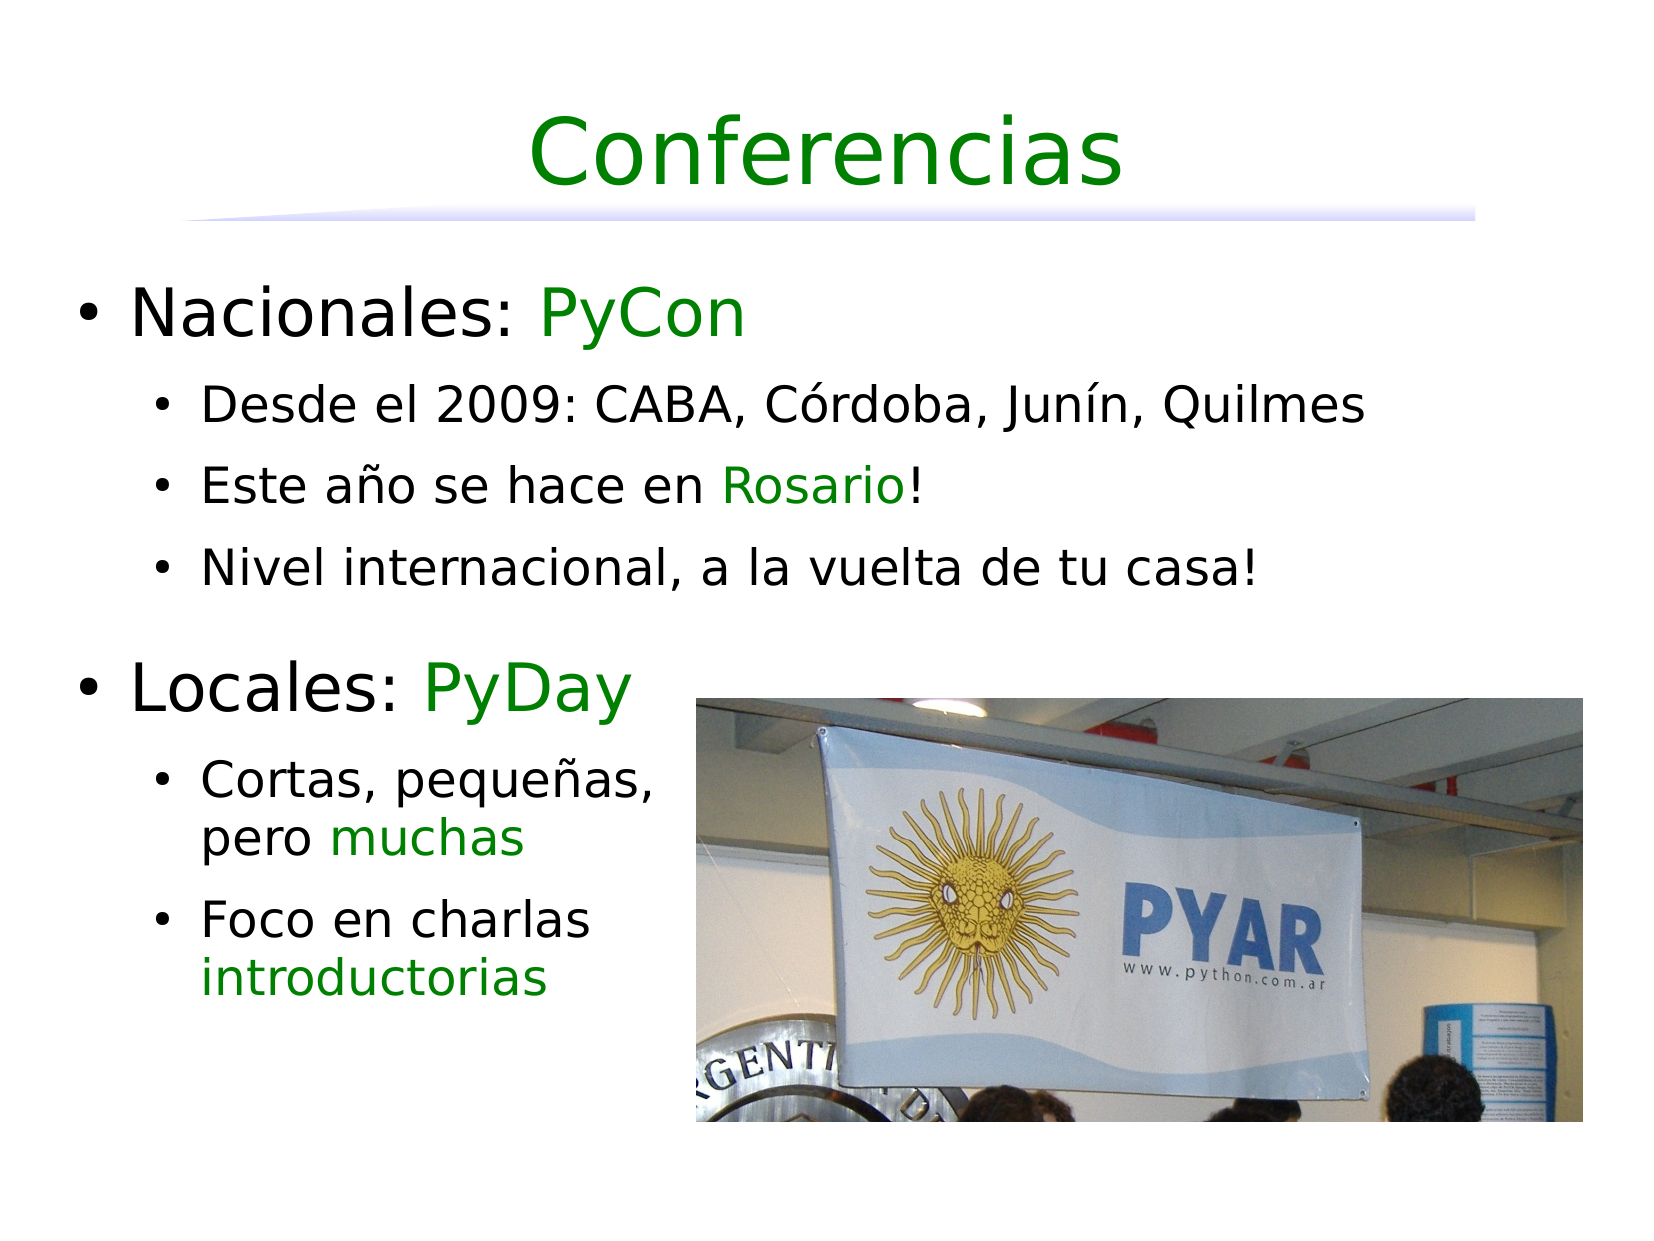

# Conferencias
Nacionales: PyCon
Desde el 2009: CABA, Córdoba, Junín, Quilmes
Este año se hace en Rosario!
Nivel internacional, a la vuelta de tu casa!
Locales: PyDay
Cortas, pequeñas, pero muchas
Foco en charlas introductorias